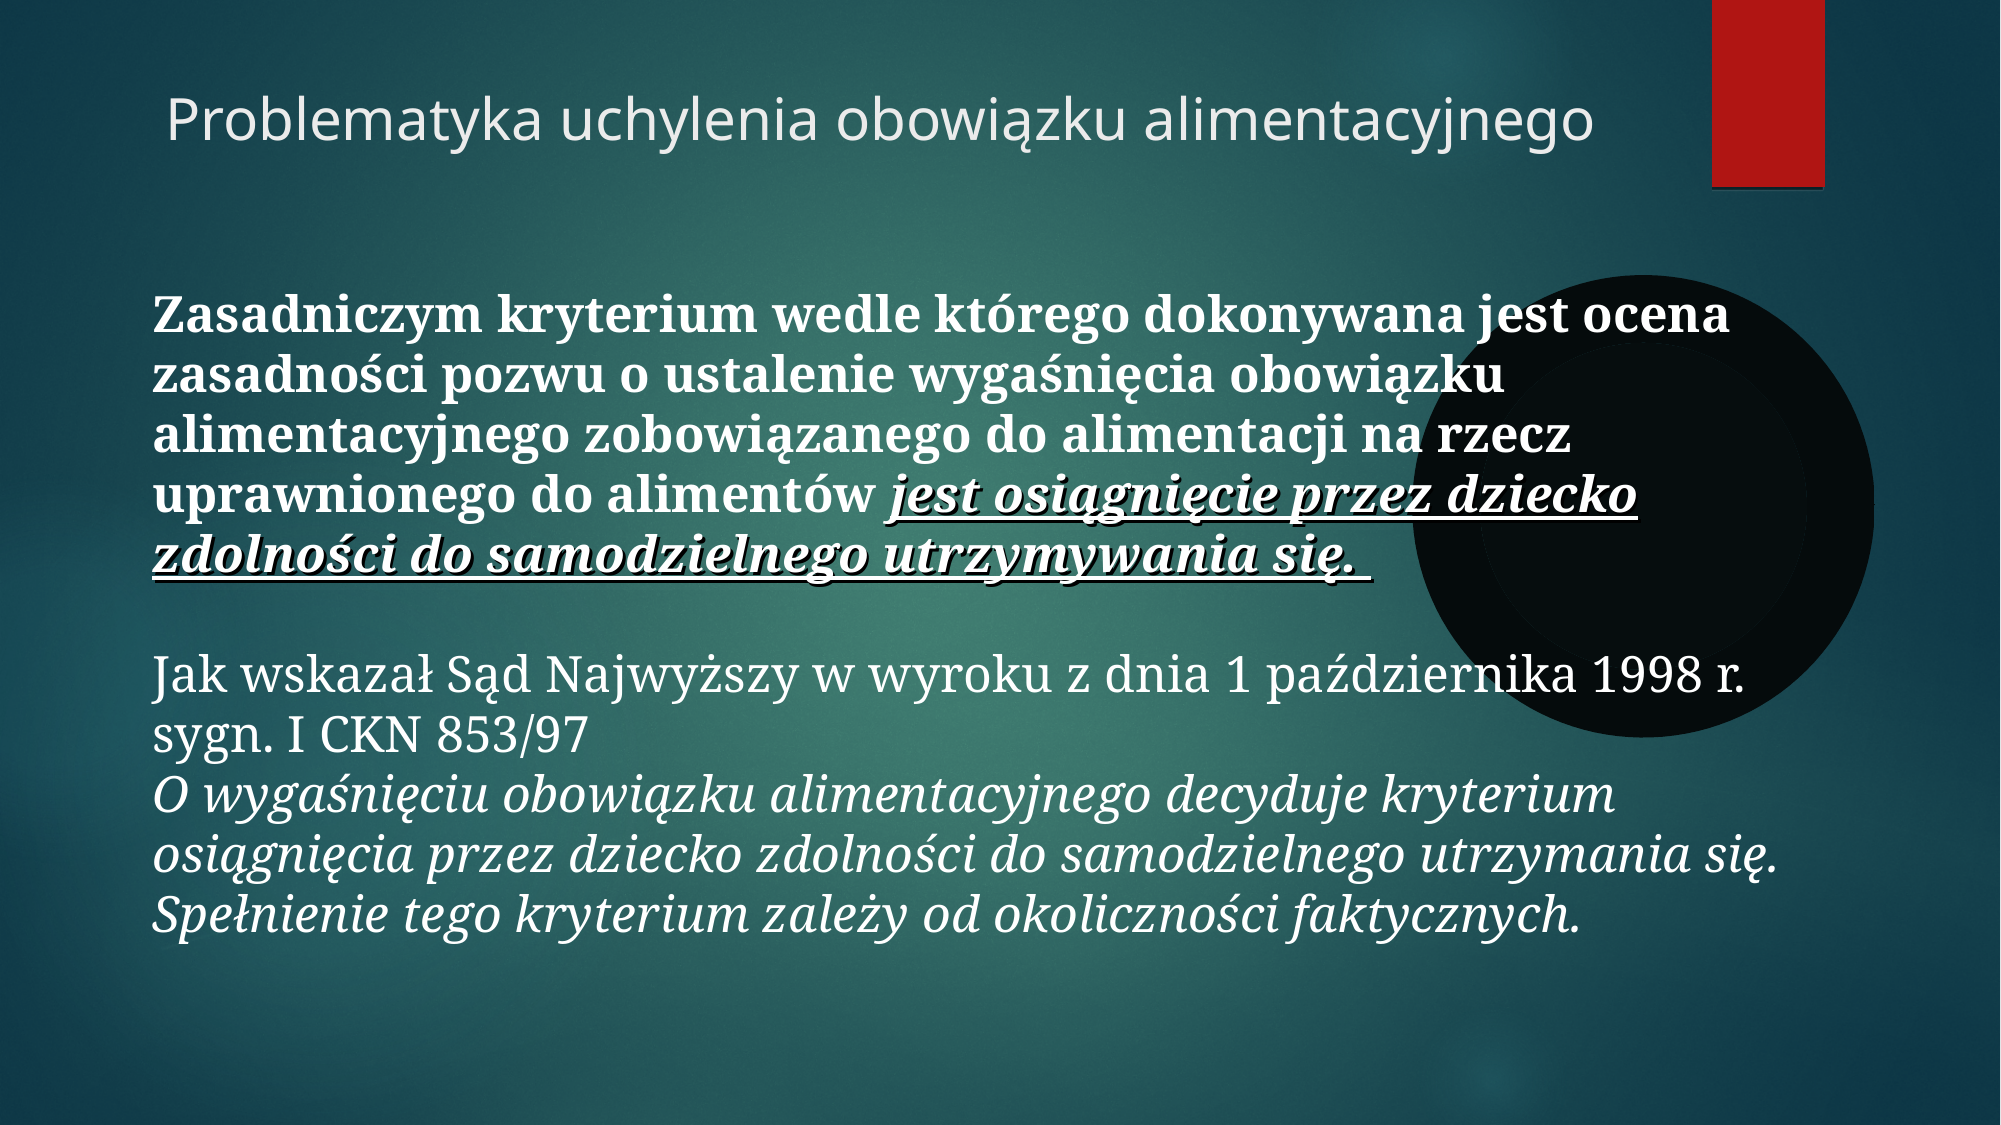

# Problematyka uchylenia obowiązku alimentacyjnego
Zasadniczym kryterium wedle którego dokonywana jest ocena zasadności pozwu o ustalenie wygaśnięcia obowiązku alimentacyjnego zobowiązanego do alimentacji na rzecz uprawnionego do alimentów jest osiągnięcie przez dziecko zdolności do samodzielnego utrzymywania się.
Jak wskazał Sąd Najwyższy w wyroku z dnia 1 października 1998 r. sygn. I CKN 853/97
O wygaśnięciu obowiązku alimentacyjnego decyduje kryterium osiągnięcia przez dziecko zdolności do samodzielnego utrzymania się. Spełnienie tego kryterium zależy od okoliczności faktycznych.